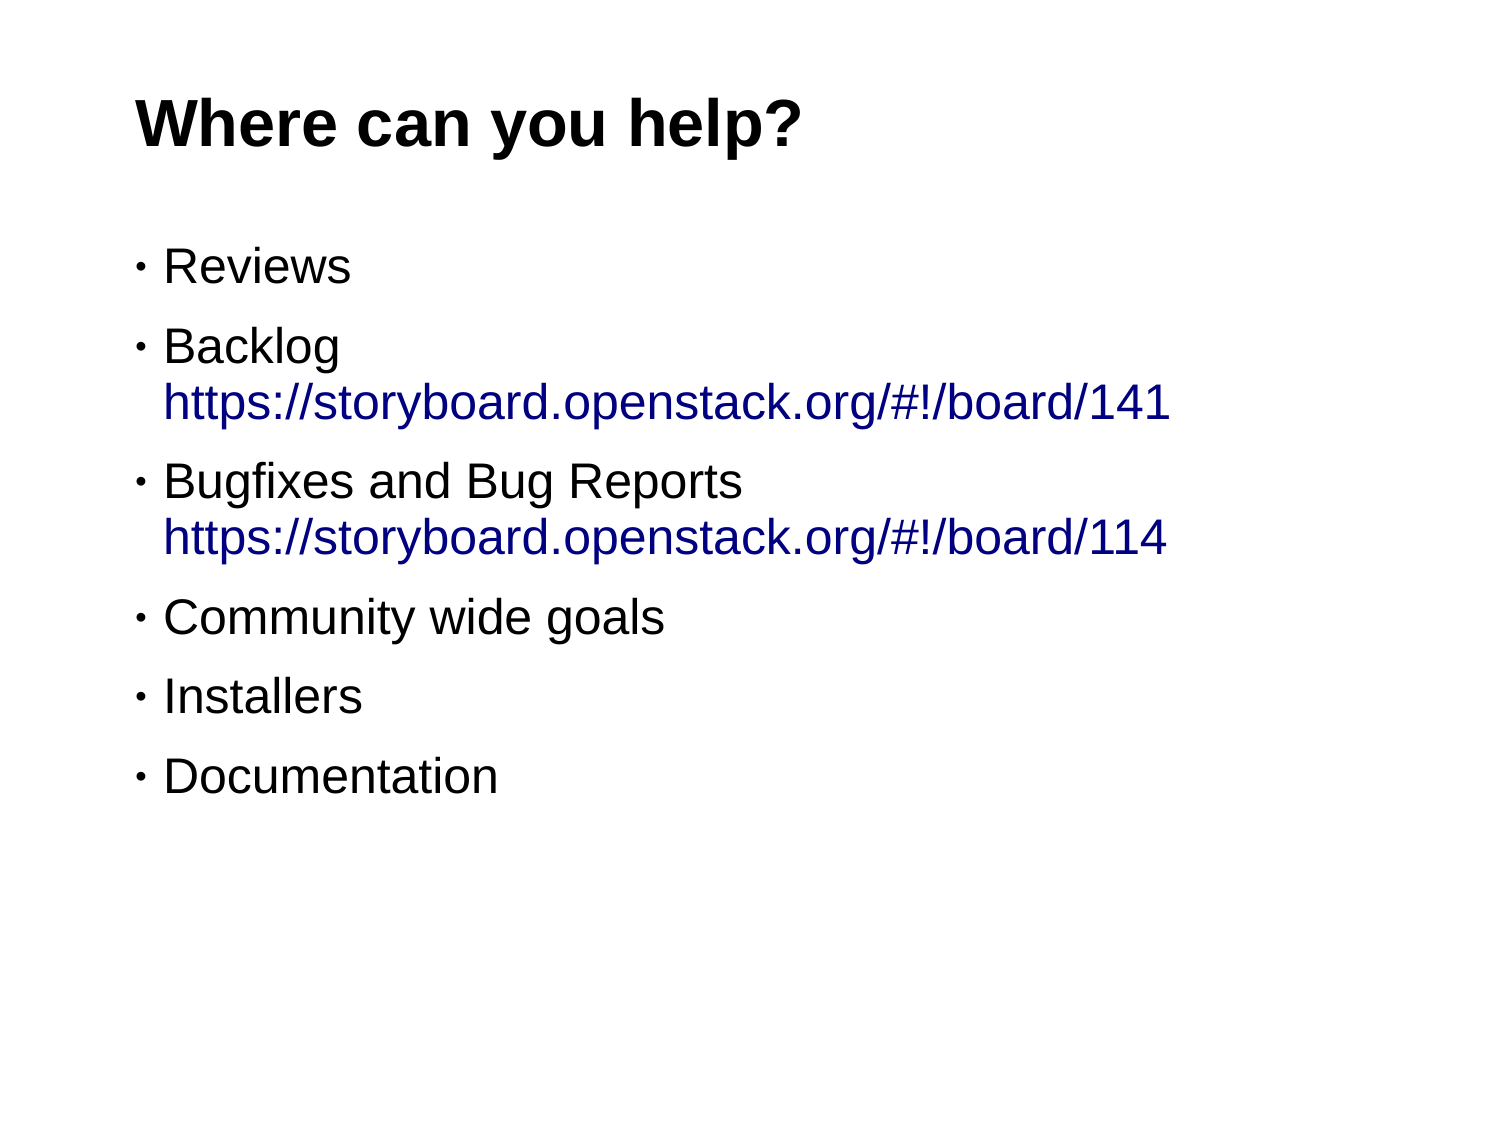

# Where can you help?
Reviews
Backlog
https://storyboard.openstack.org/#!/board/141
Bugfixes and Bug Reports
https://storyboard.openstack.org/#!/board/114
Community wide goals
Installers
Documentation